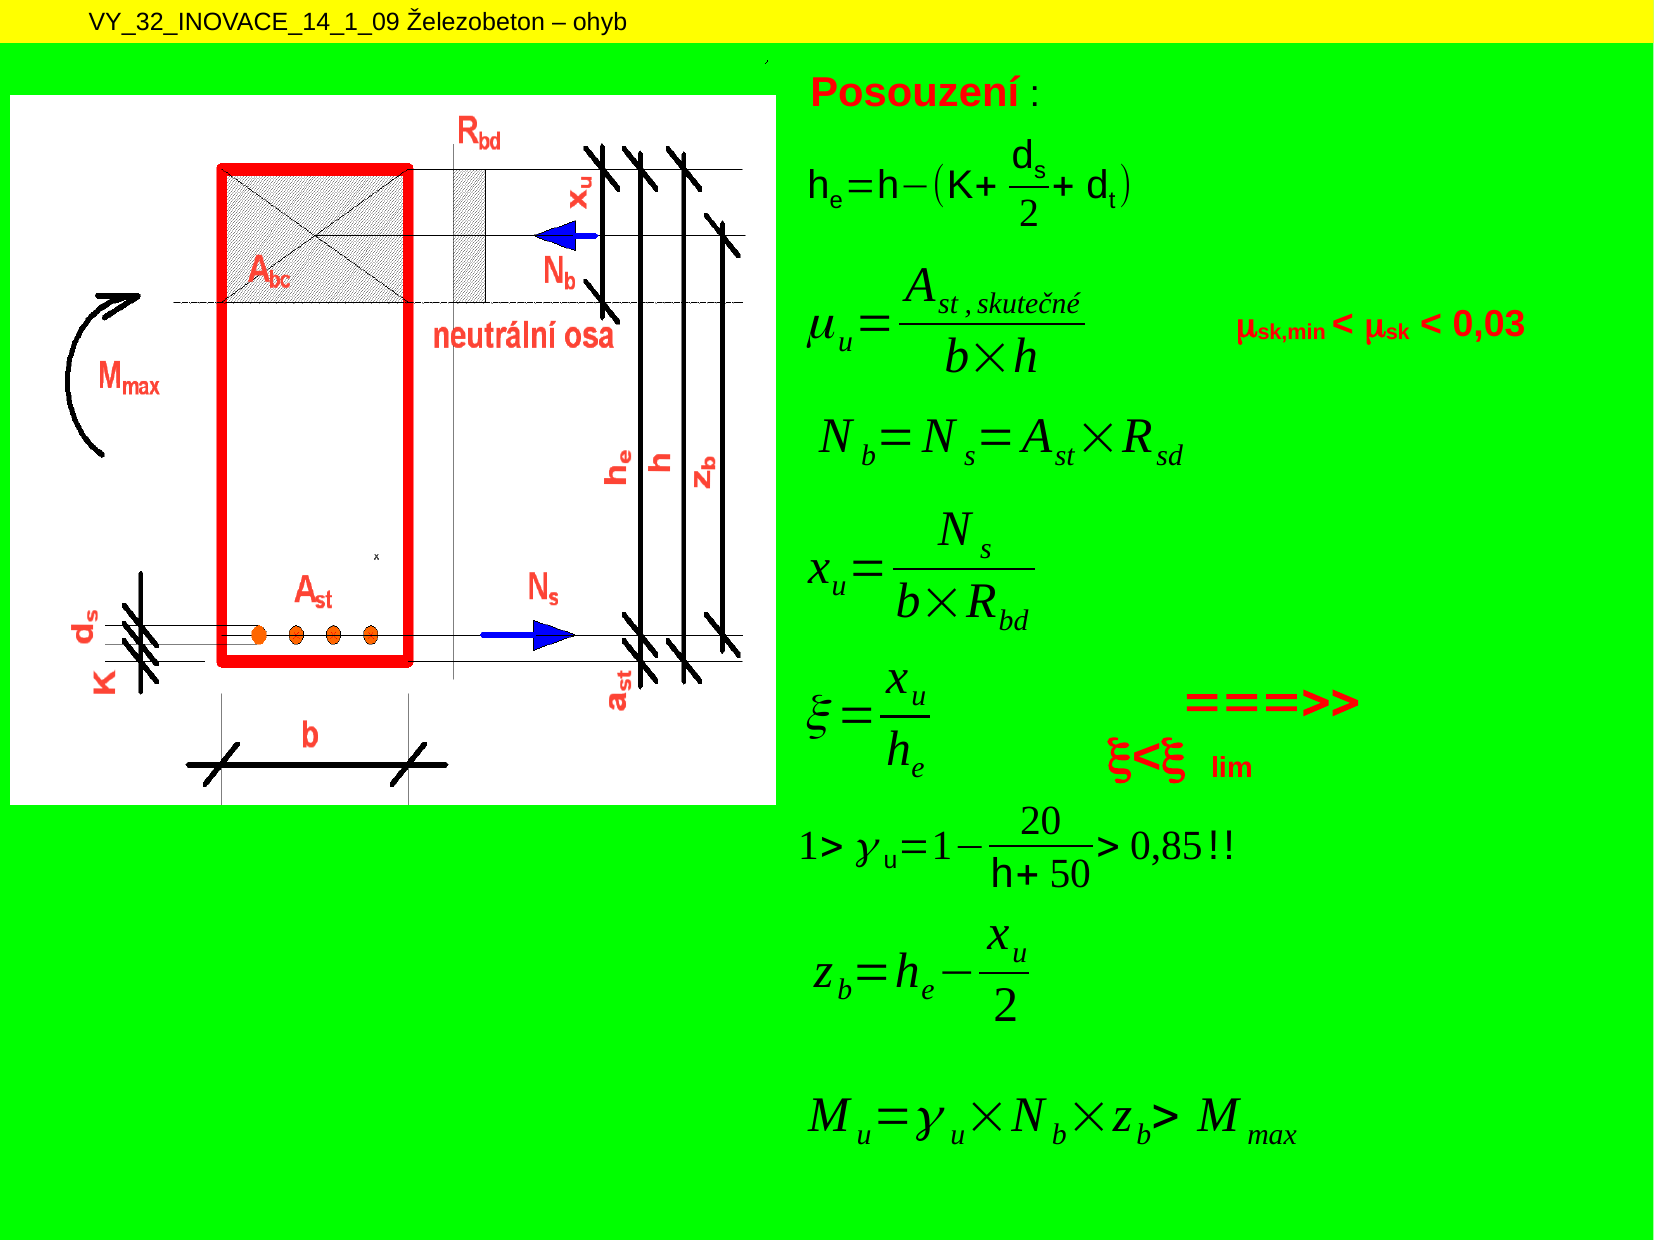

VY_32_INOVACE_14_1_09 Železobeton – ohyb
	VY_32_INOVACE_14_1_09 Železobeton – ohyb
Posouzení :
 msk,min < msk < 0,03
 ===>> x<x lim